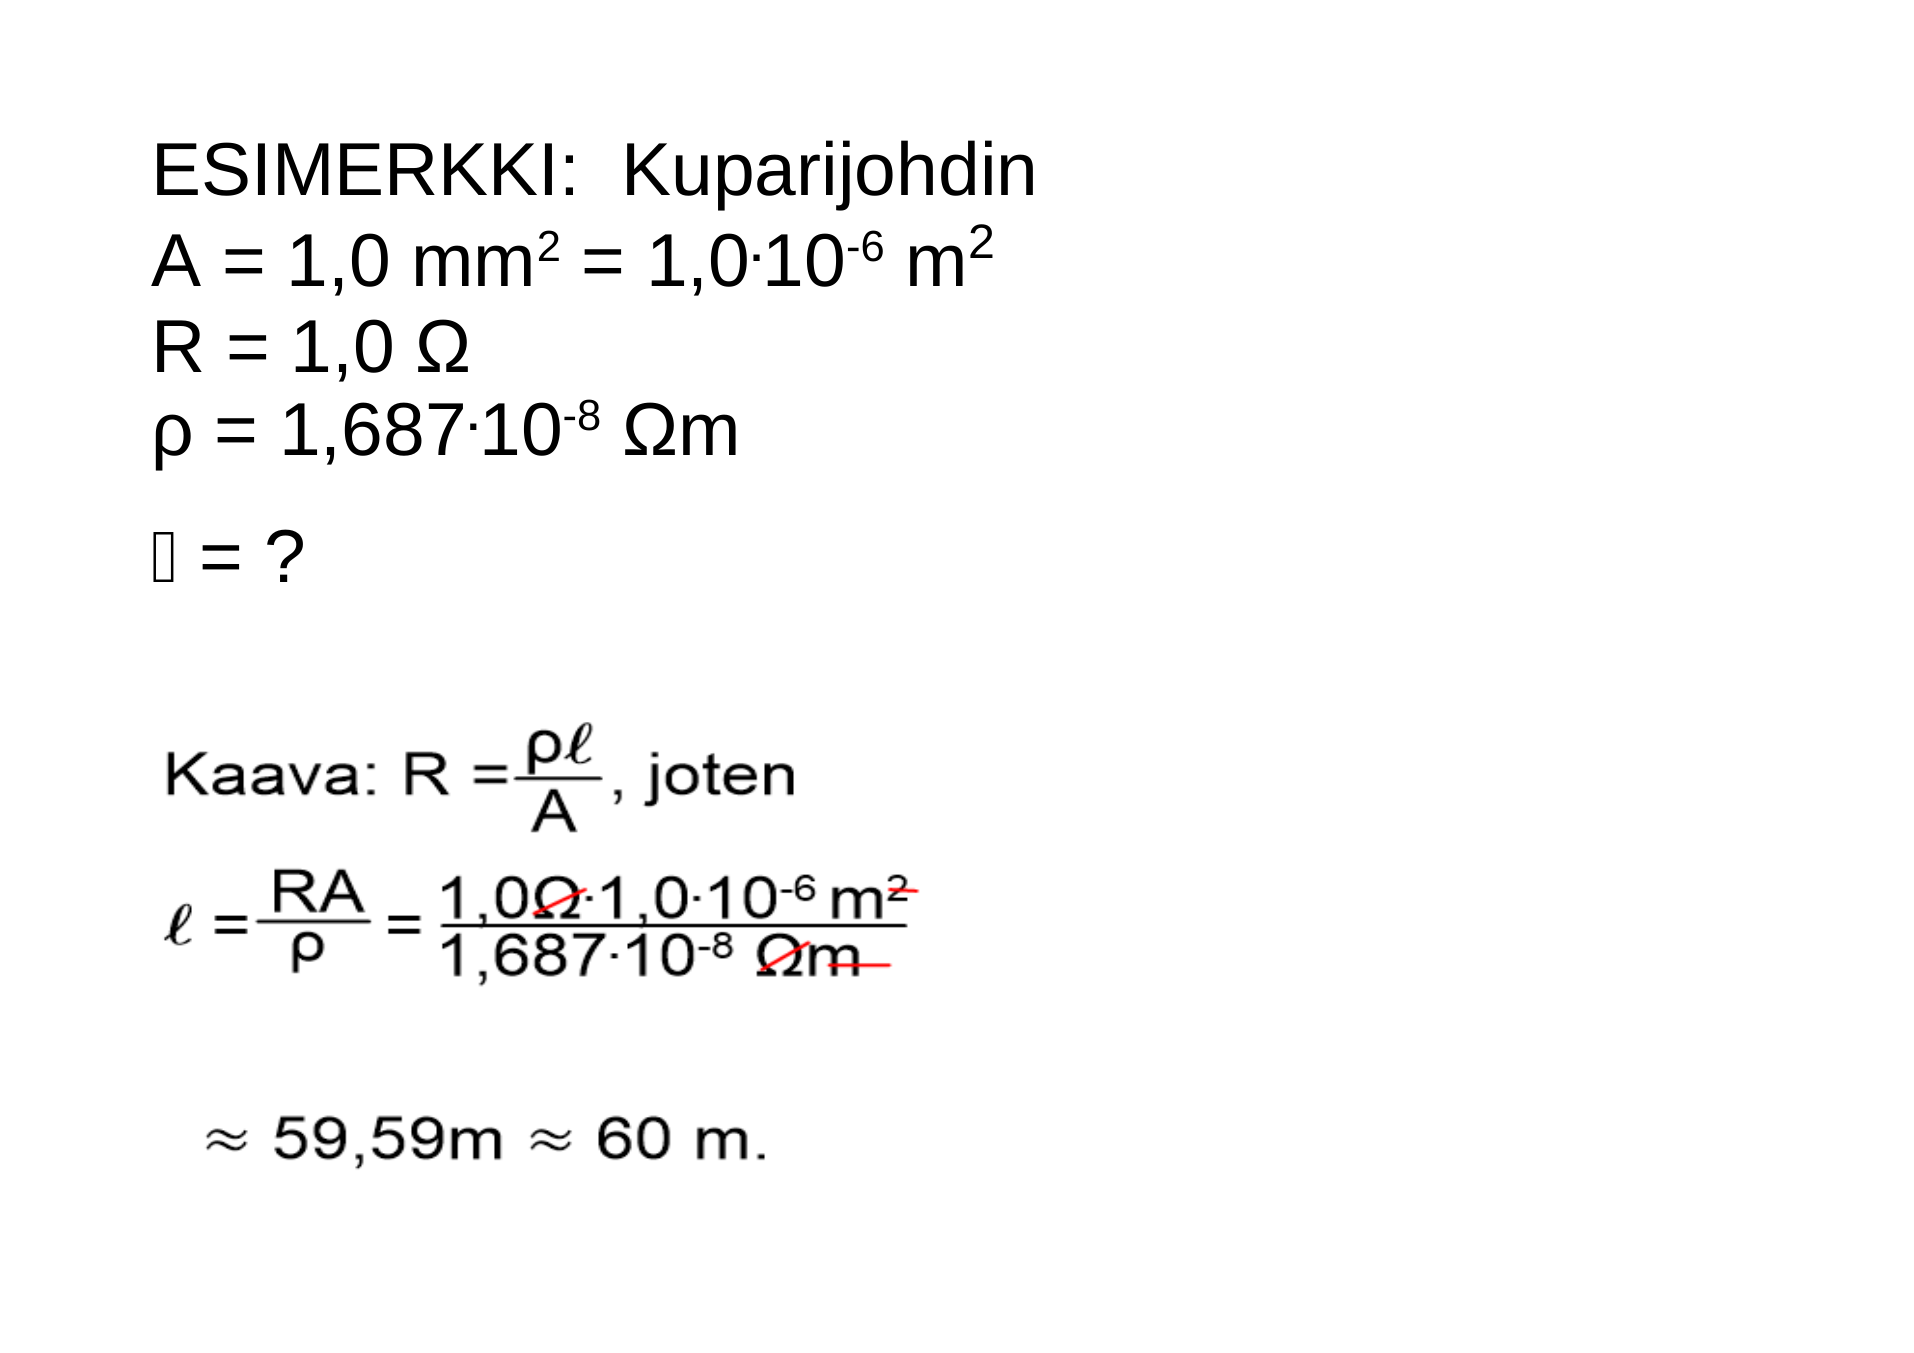

ESIMERKKI: Kuparijohdin
A = 1,0 mm2 = 1,0.10-6 m2
R = 1,0 Ω
ρ = 1,687.10-8 Ωm
 = ?